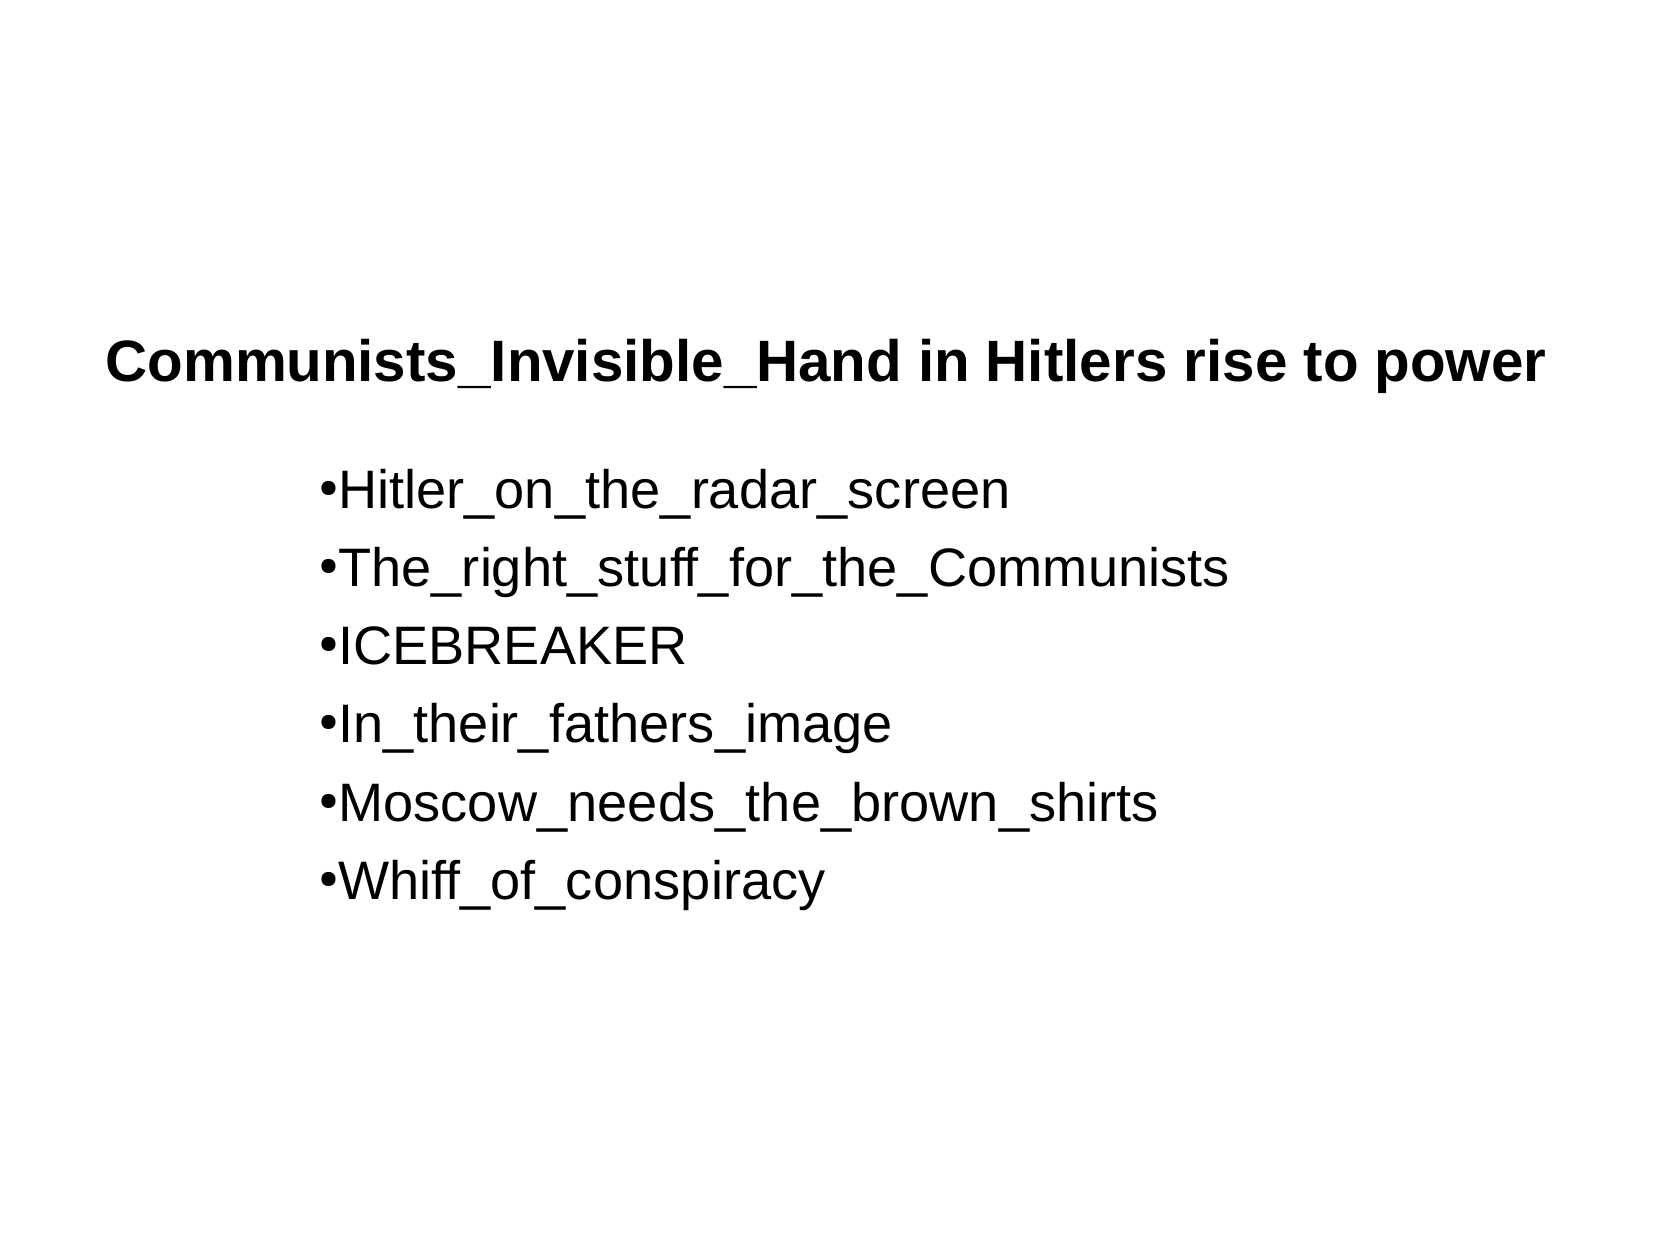

# Communists_Invisible_Hand in Hitlers rise to power
Hitler_on_the_radar_screen
The_right_stuff_for_the_Communists
ICEBREAKER
In_their_fathers_image
Moscow_needs_the_brown_shirts
Whiff_of_conspiracy